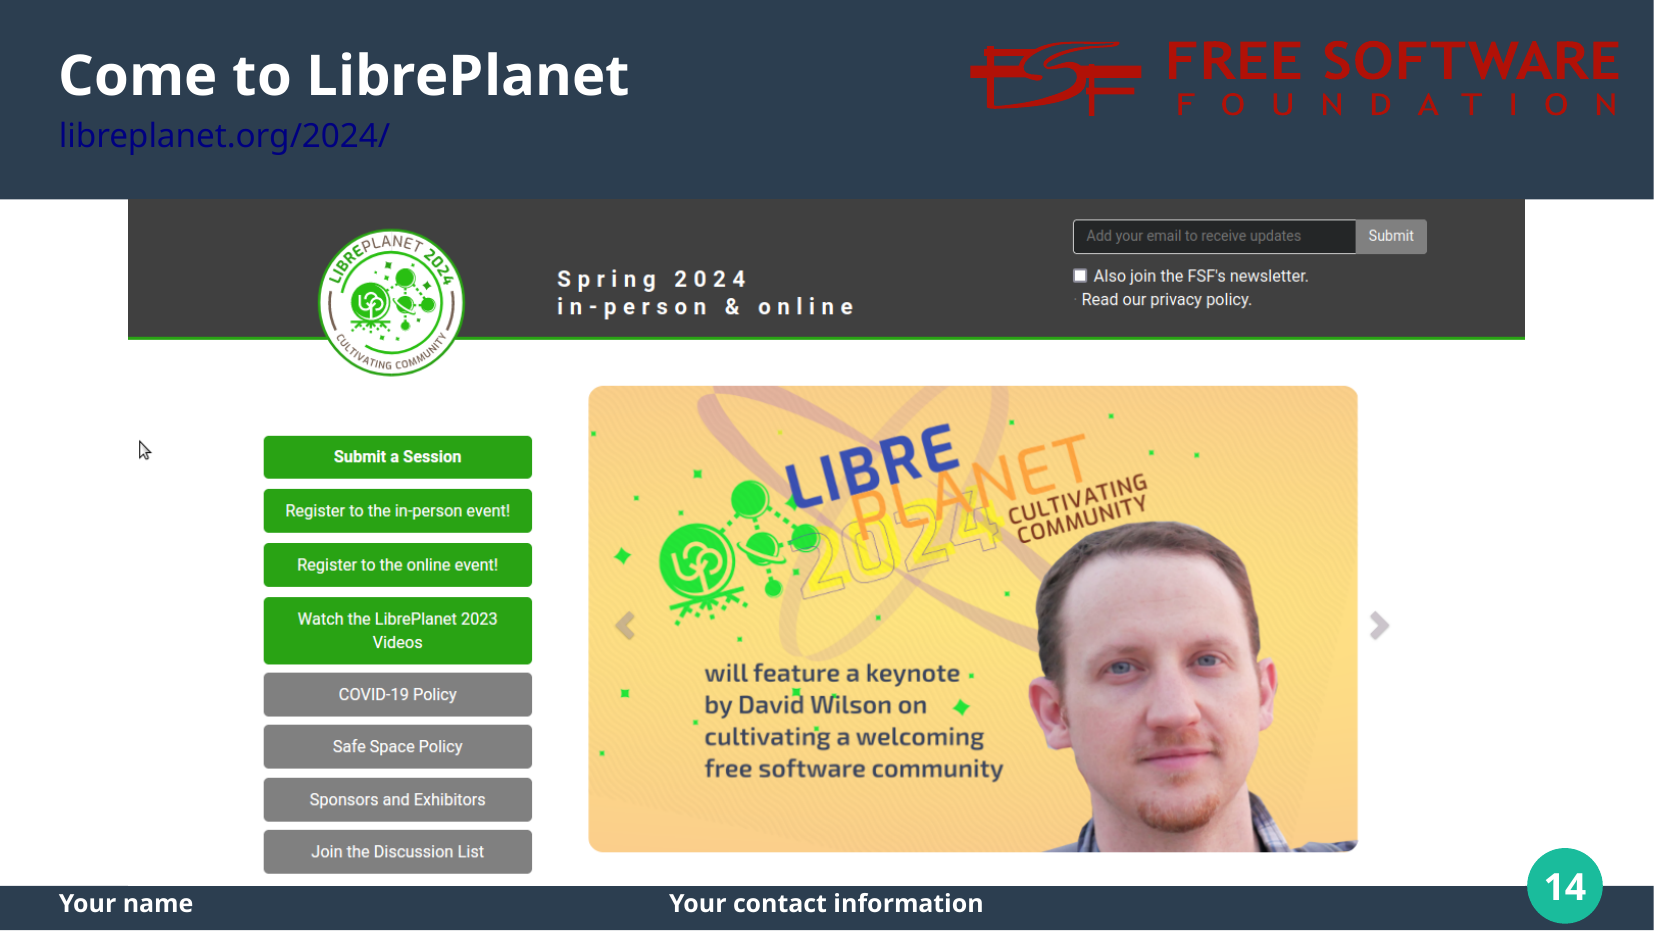

# Come to LibrePlanet libreplanet.org/2024/
Your name
Your contact information